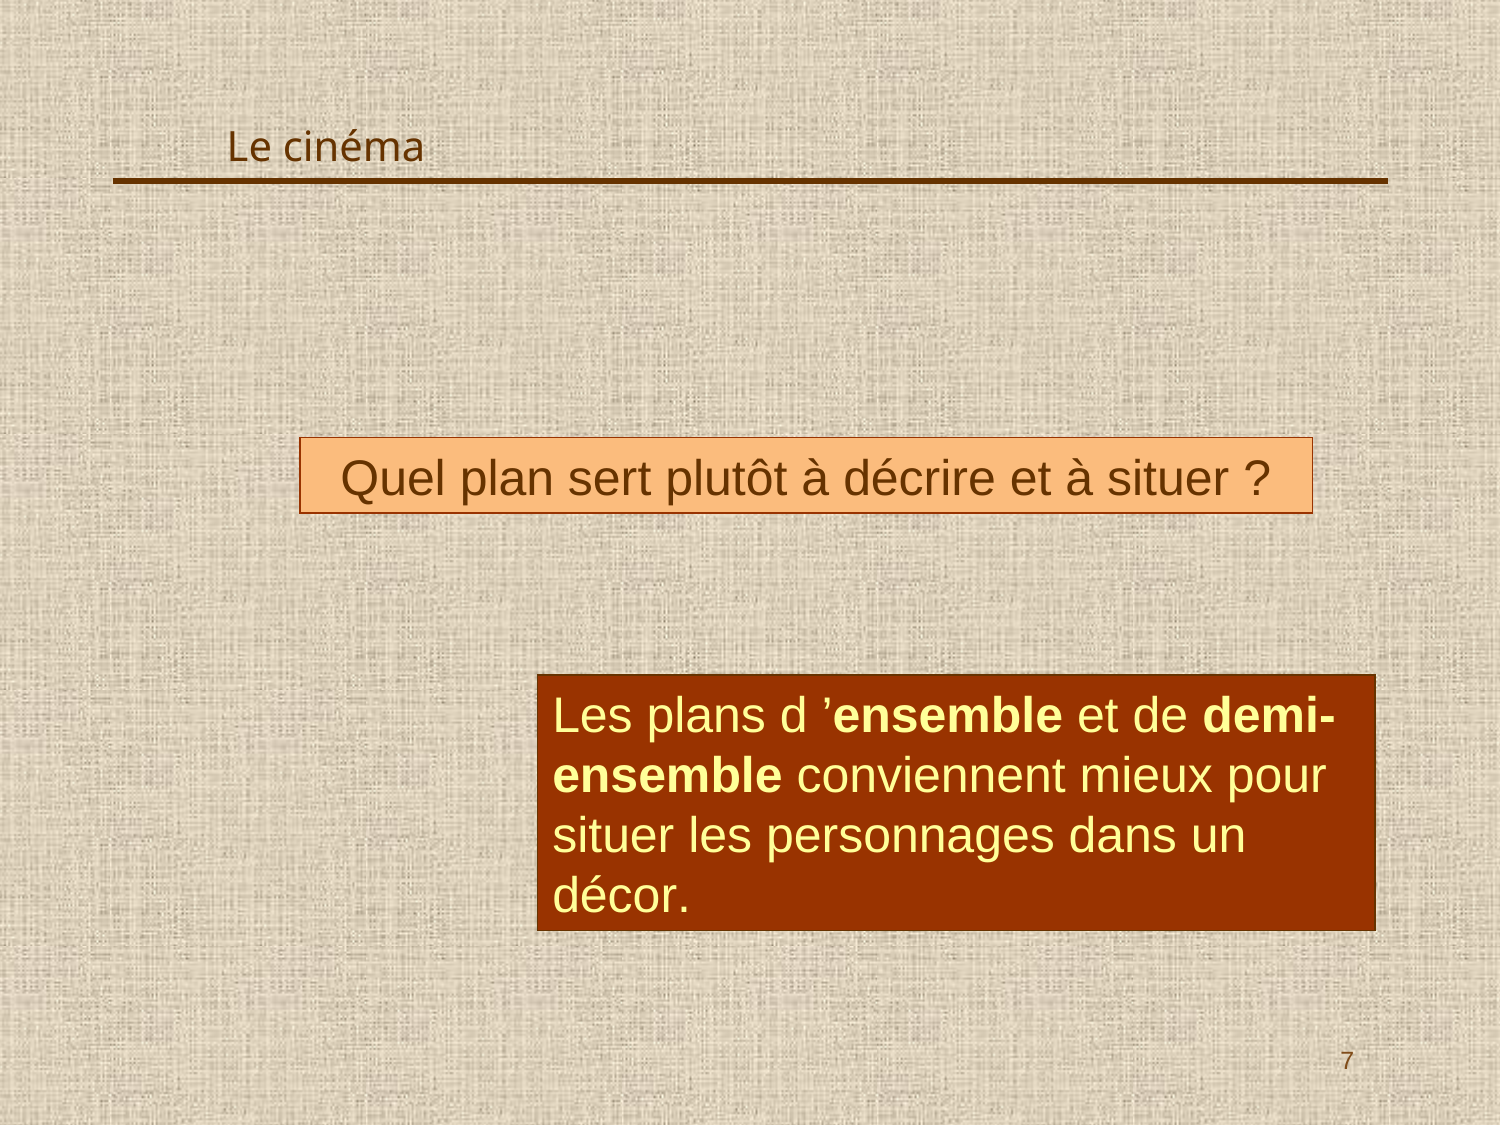

Le cinéma
Quel plan sert plutôt à décrire et à situer ?
Les plans d ’ensemble et de demi-ensemble conviennent mieux pour situer les personnages dans un décor.
7